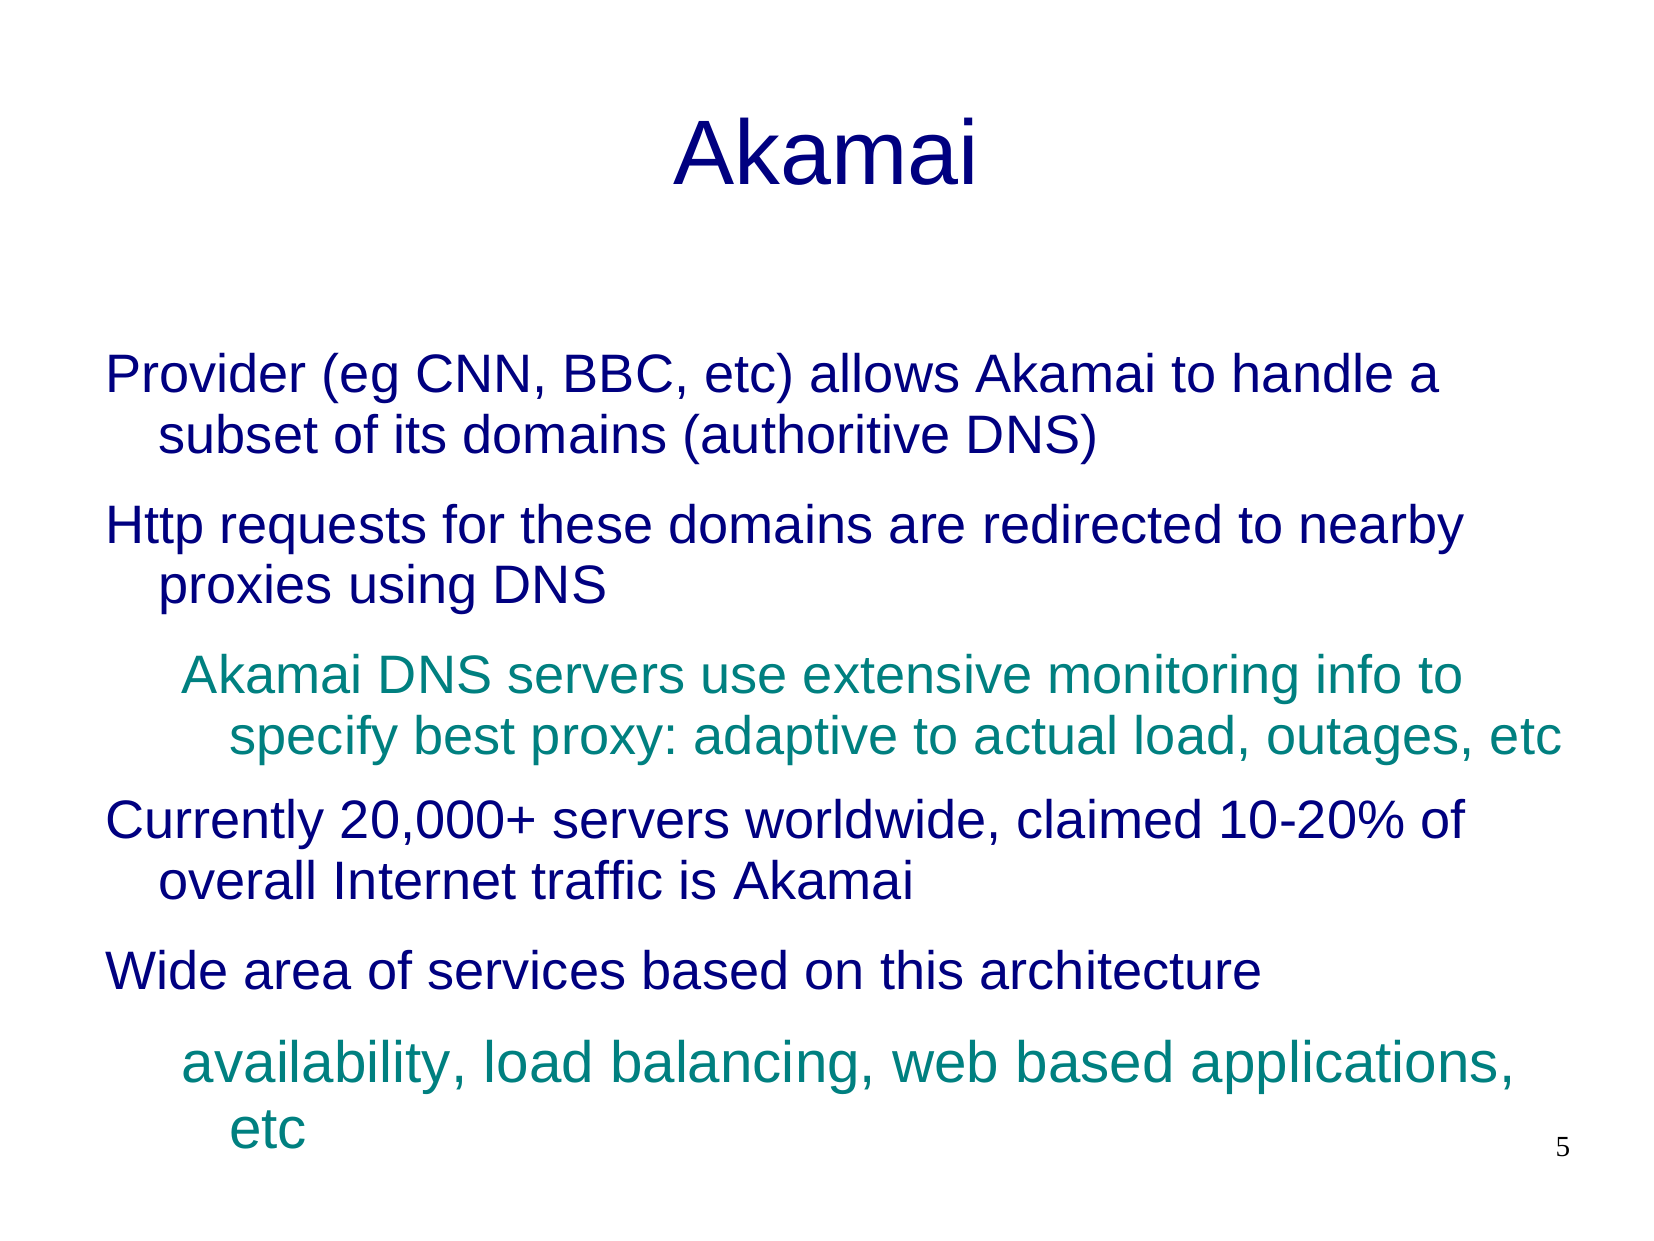

# Akamai
Provider (eg CNN, BBC, etc) allows Akamai to handle a subset of its domains (authoritive DNS)
Http requests for these domains are redirected to nearby proxies using DNS
Akamai DNS servers use extensive monitoring info to specify best proxy: adaptive to actual load, outages, etc
Currently 20,000+ servers worldwide, claimed 10-20% of overall Internet traffic is Akamai
Wide area of services based on this architecture
availability, load balancing, web based applications, etc
5